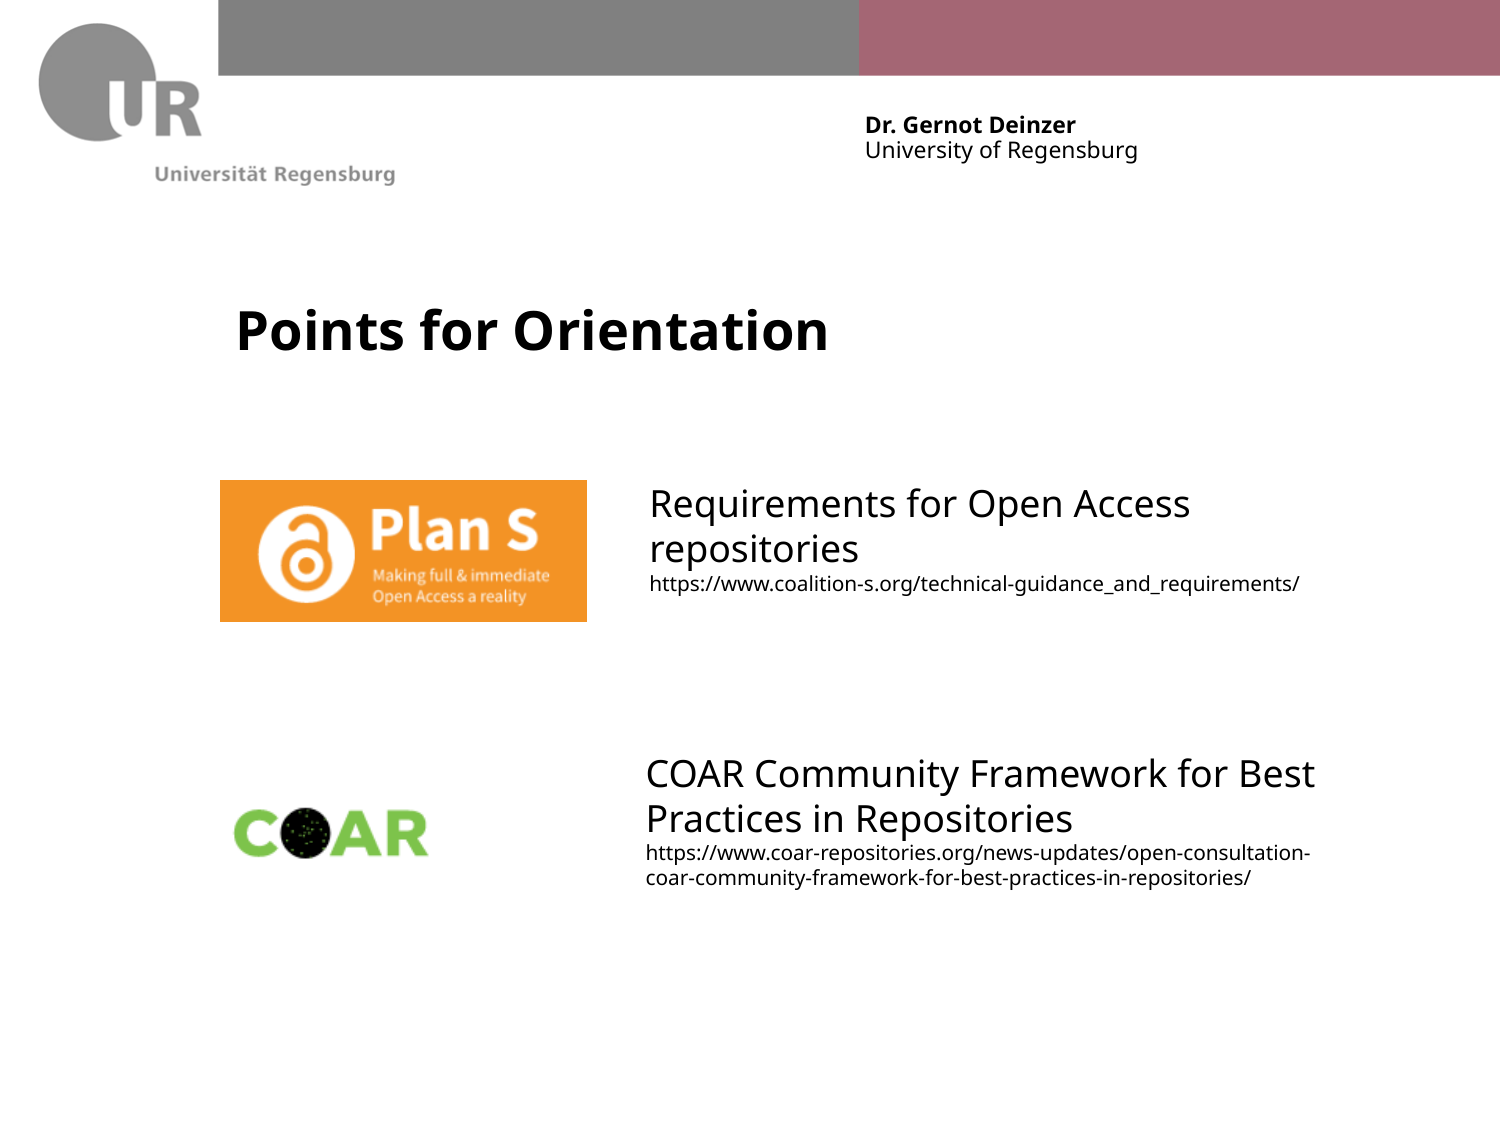

# Points for Orientation
Requirements for Open Access repositories
https://www.coalition-s.org/technical-guidance_and_requirements/
COAR Community Framework for Best Practices in Repositories
https://www.coar-repositories.org/news-updates/open-consultation-coar-community-framework-for-best-practices-in-repositories/